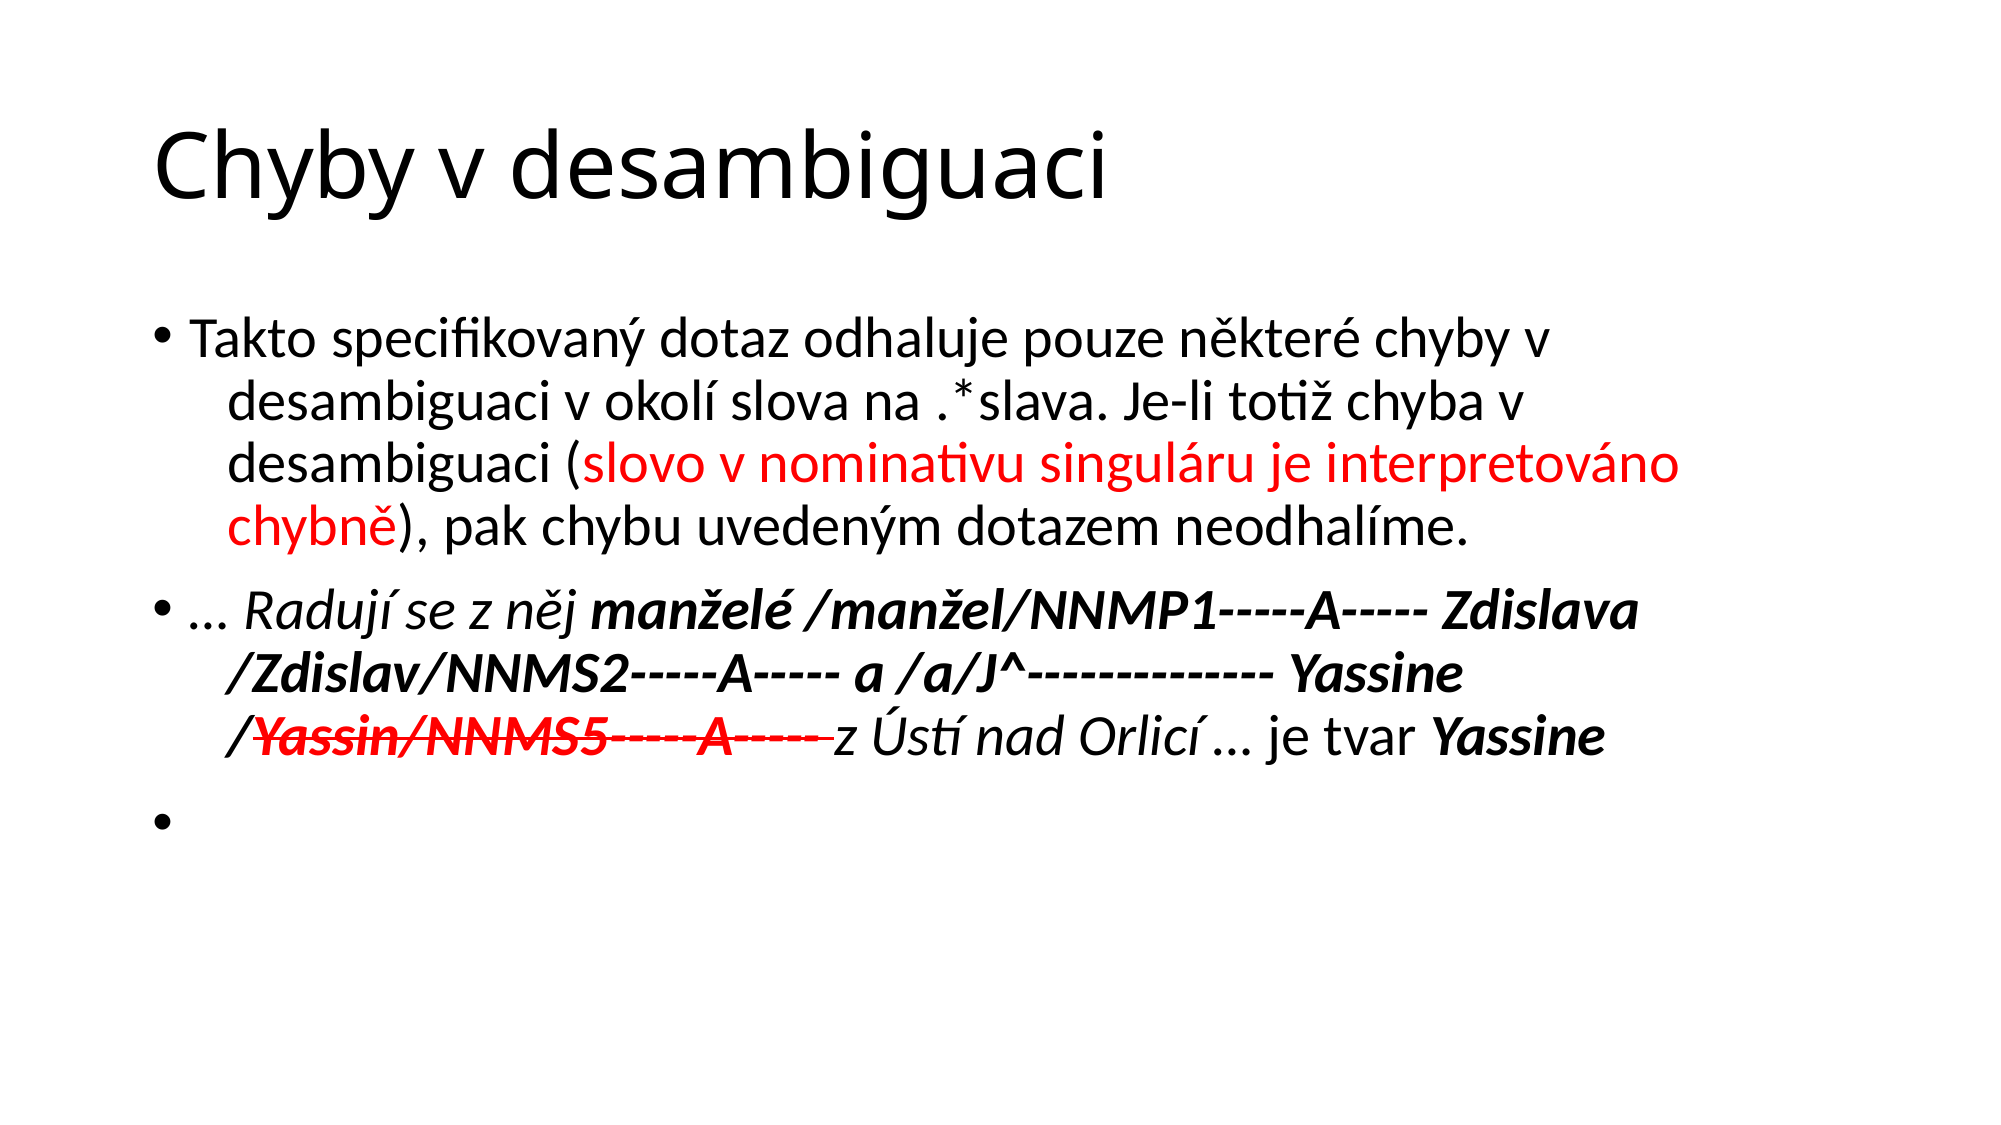

# Chyby v desambiguaci
Takto specifikovaný dotaz odhaluje pouze některé chyby v desambiguaci v okolí slova na .*slava. Je-li totiž chyba v desambiguaci (slovo v nominativu singuláru je interpretováno chybně), pak chybu uvedeným dotazem neodhalíme.
… Radují se z něj manželé /manžel/NNMP1-----A----- Zdislava /Zdislav/NNMS2-----A----- a /a/J^-------------- Yassine /Yassin/NNMS5-----A----- z Ústí nad Orlicí … je tvar Yassine